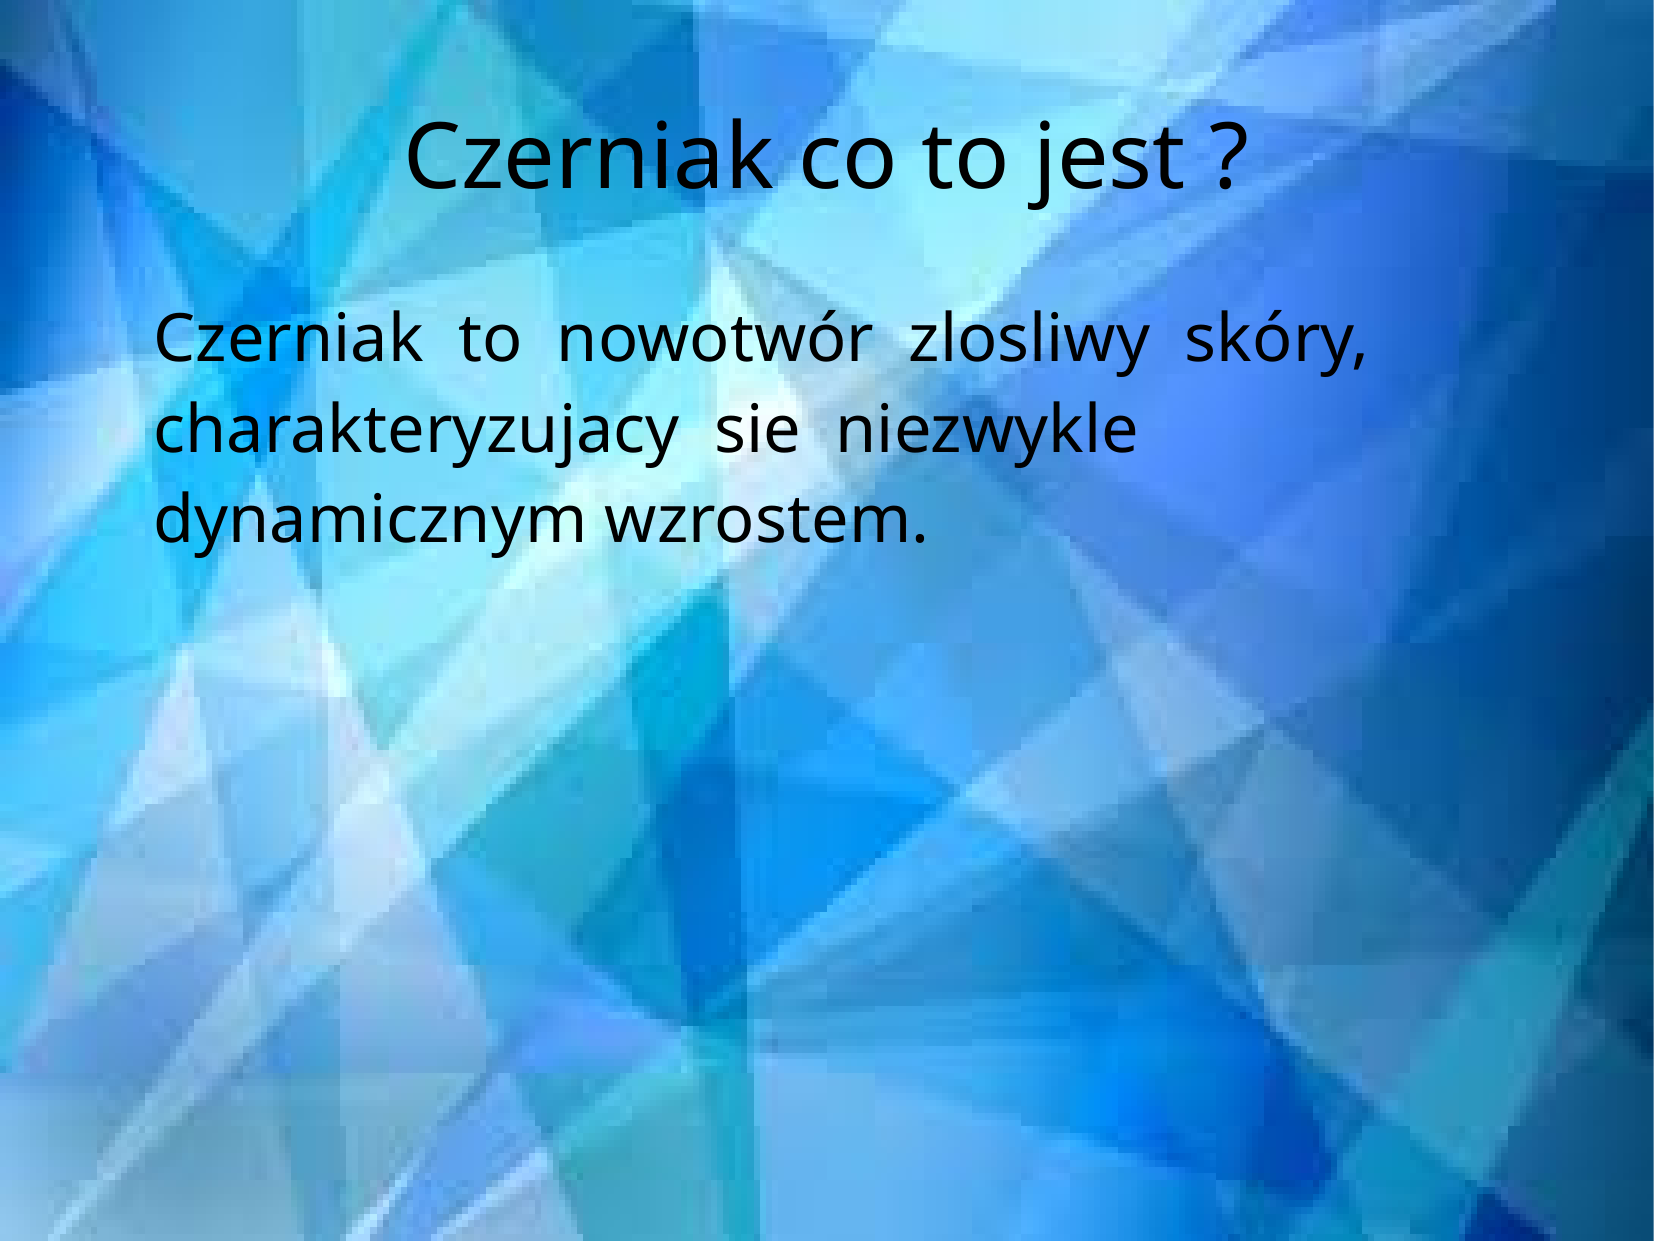

# Czerniak co to jest ?
Czerniak to nowotwór zlosliwy skóry, charakteryzujacy sie niezwykle dynamicznym wzrostem.